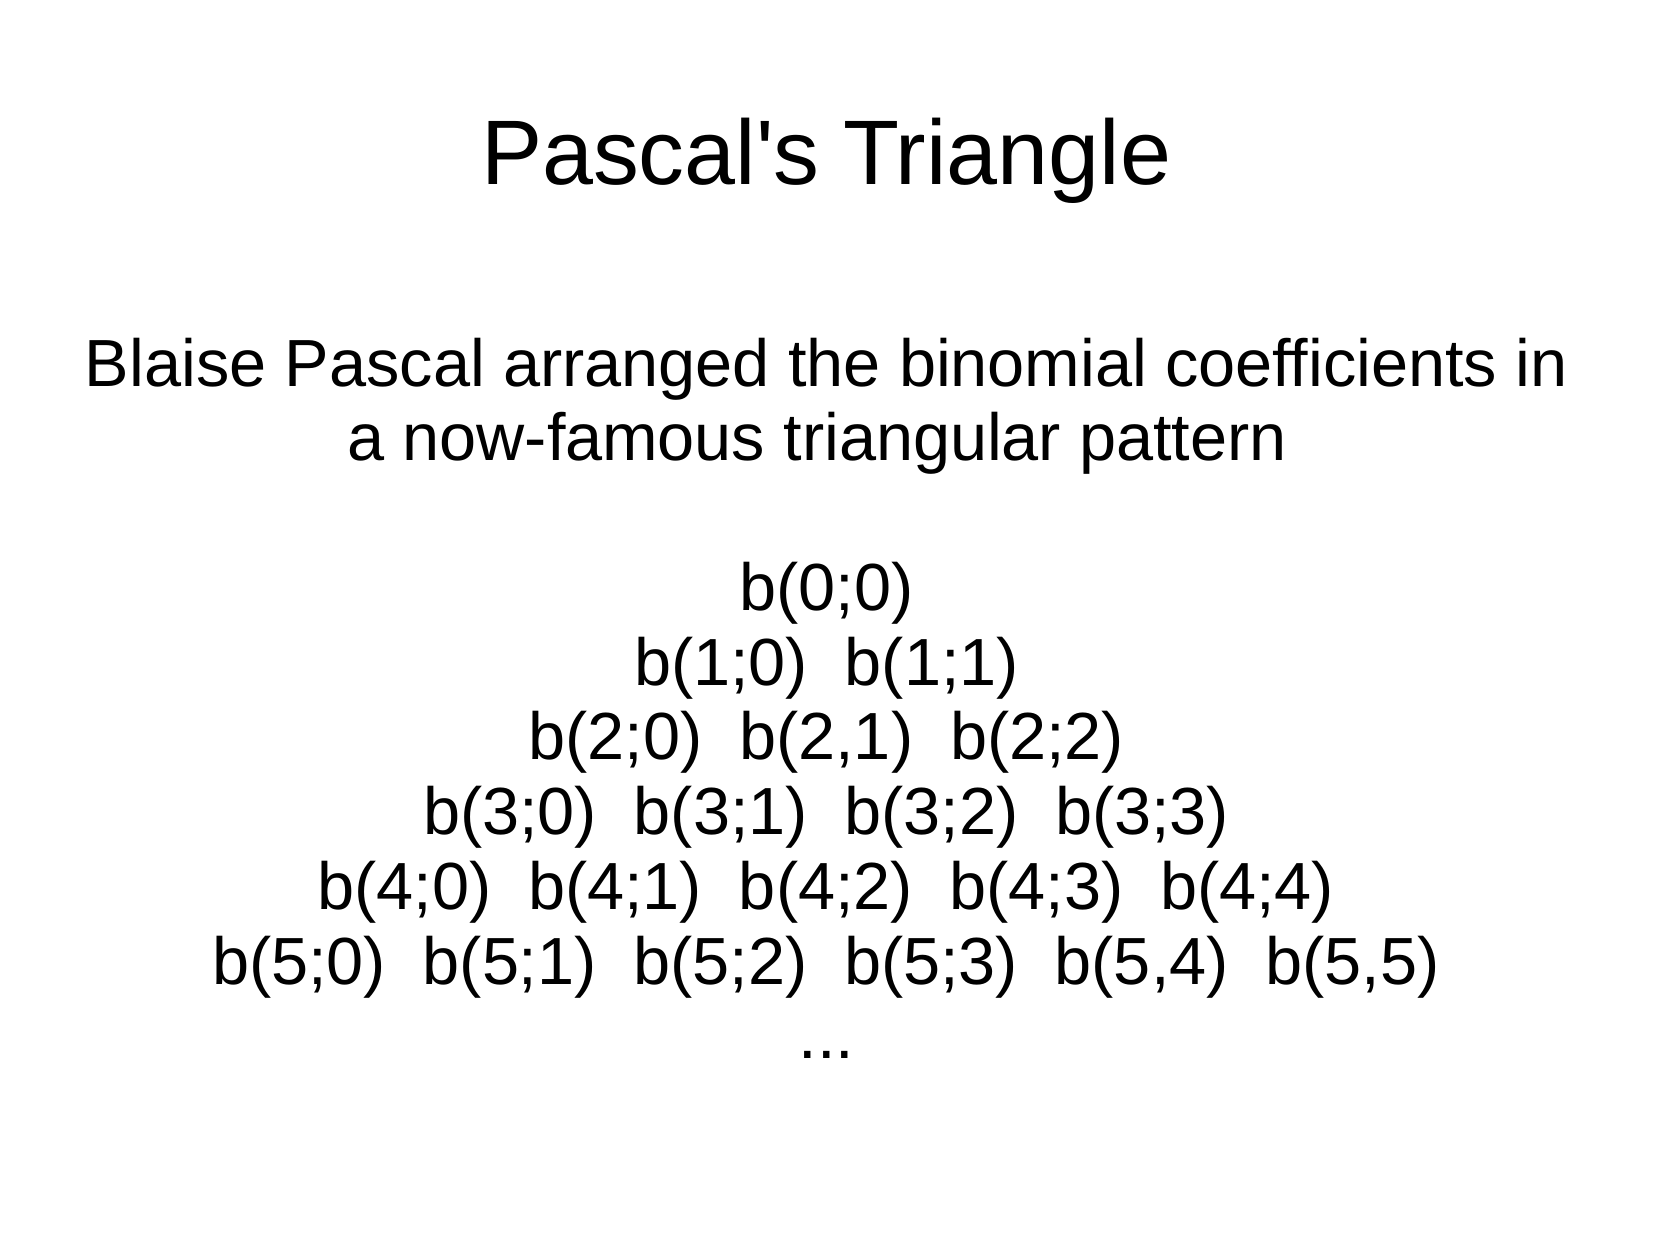

# Pascal's Triangle
Blaise Pascal arranged the binomial coefficients in a now-famous triangular pattern
b(0;0)
b(1;0) b(1;1)
b(2;0) b(2,1) b(2;2)
b(3;0) b(3;1) b(3;2) b(3;3)
b(4;0) b(4;1) b(4;2) b(4;3) b(4;4)
b(5;0) b(5;1) b(5;2) b(5;3) b(5,4) b(5,5)
...